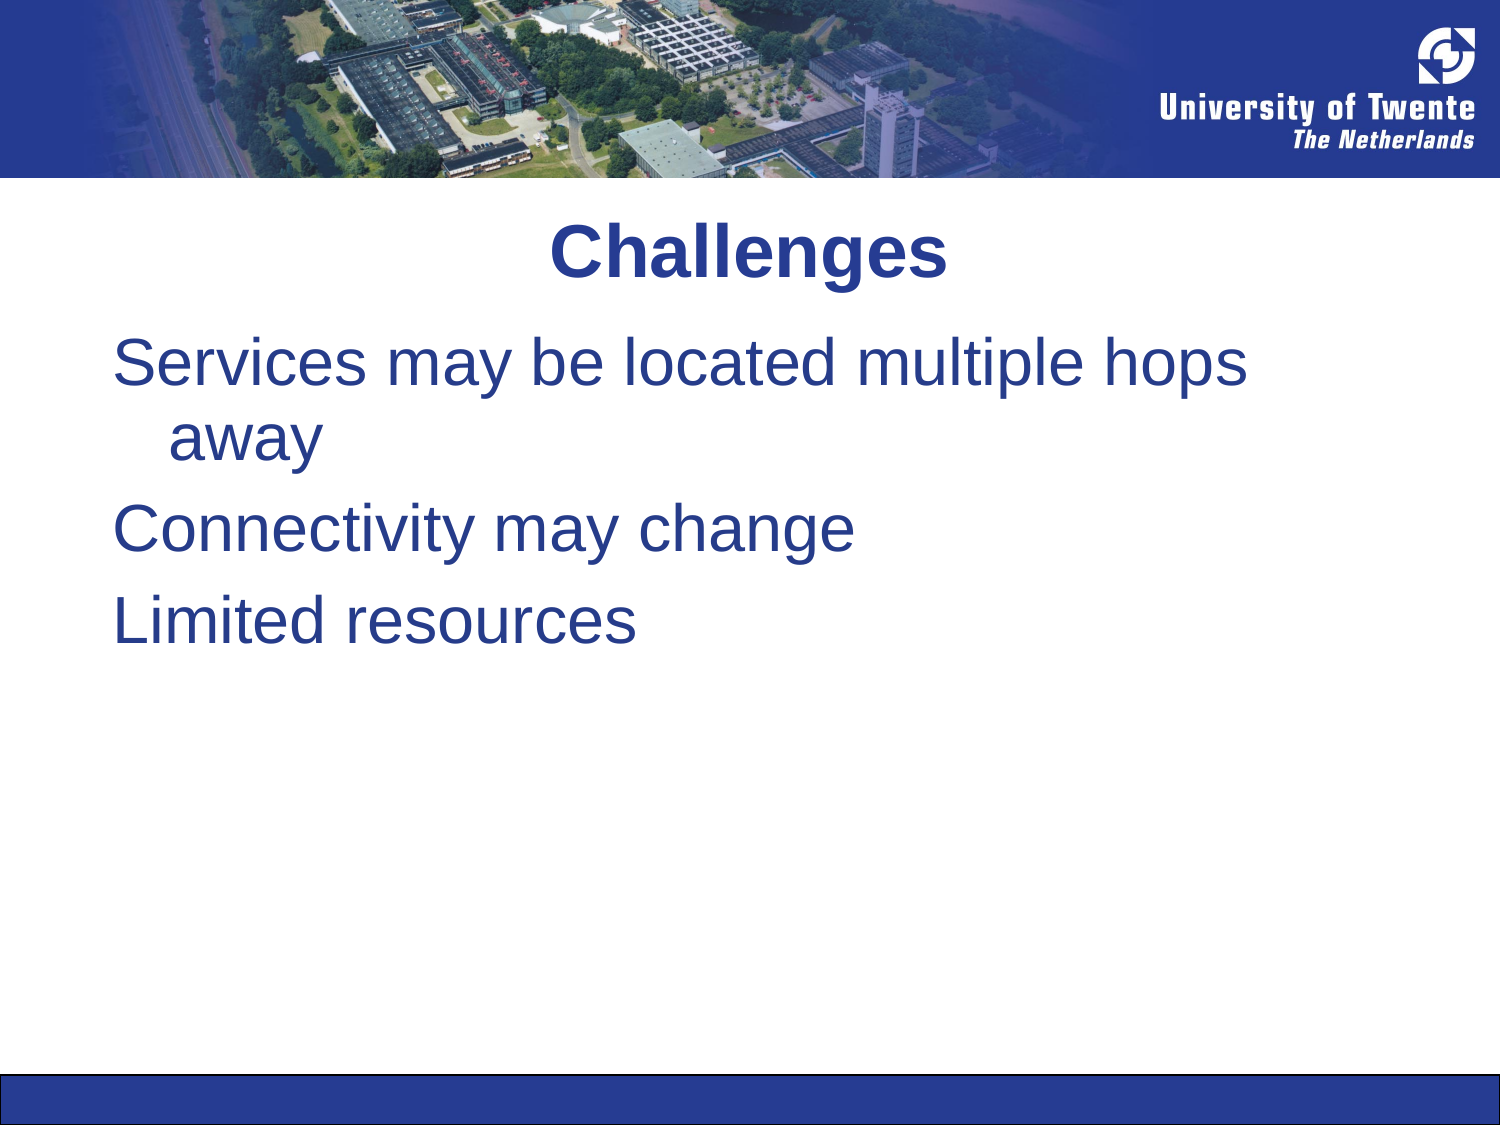

# Challenges
Services may be located multiple hops away
Connectivity may change
Limited resources